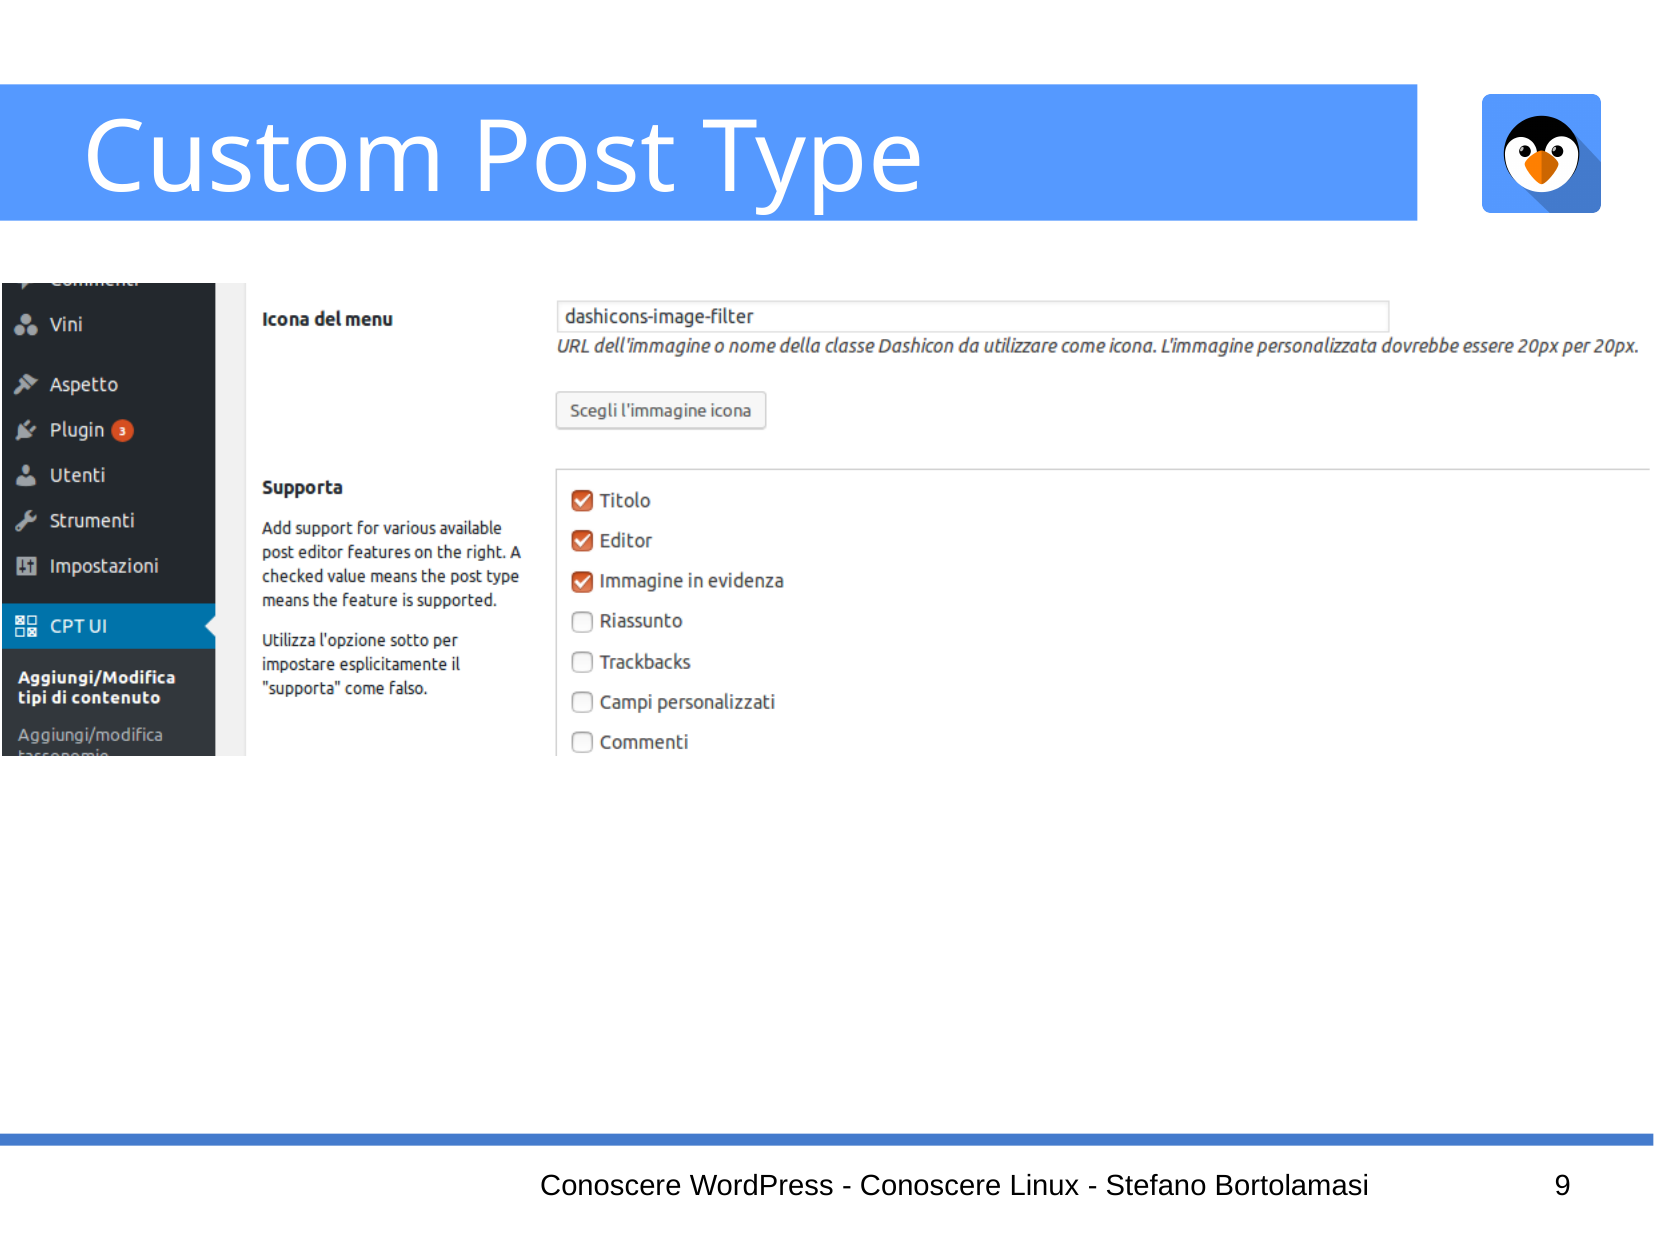

# Custom Post Type
Conoscere WordPress - Conoscere Linux - Stefano Bortolamasi
9